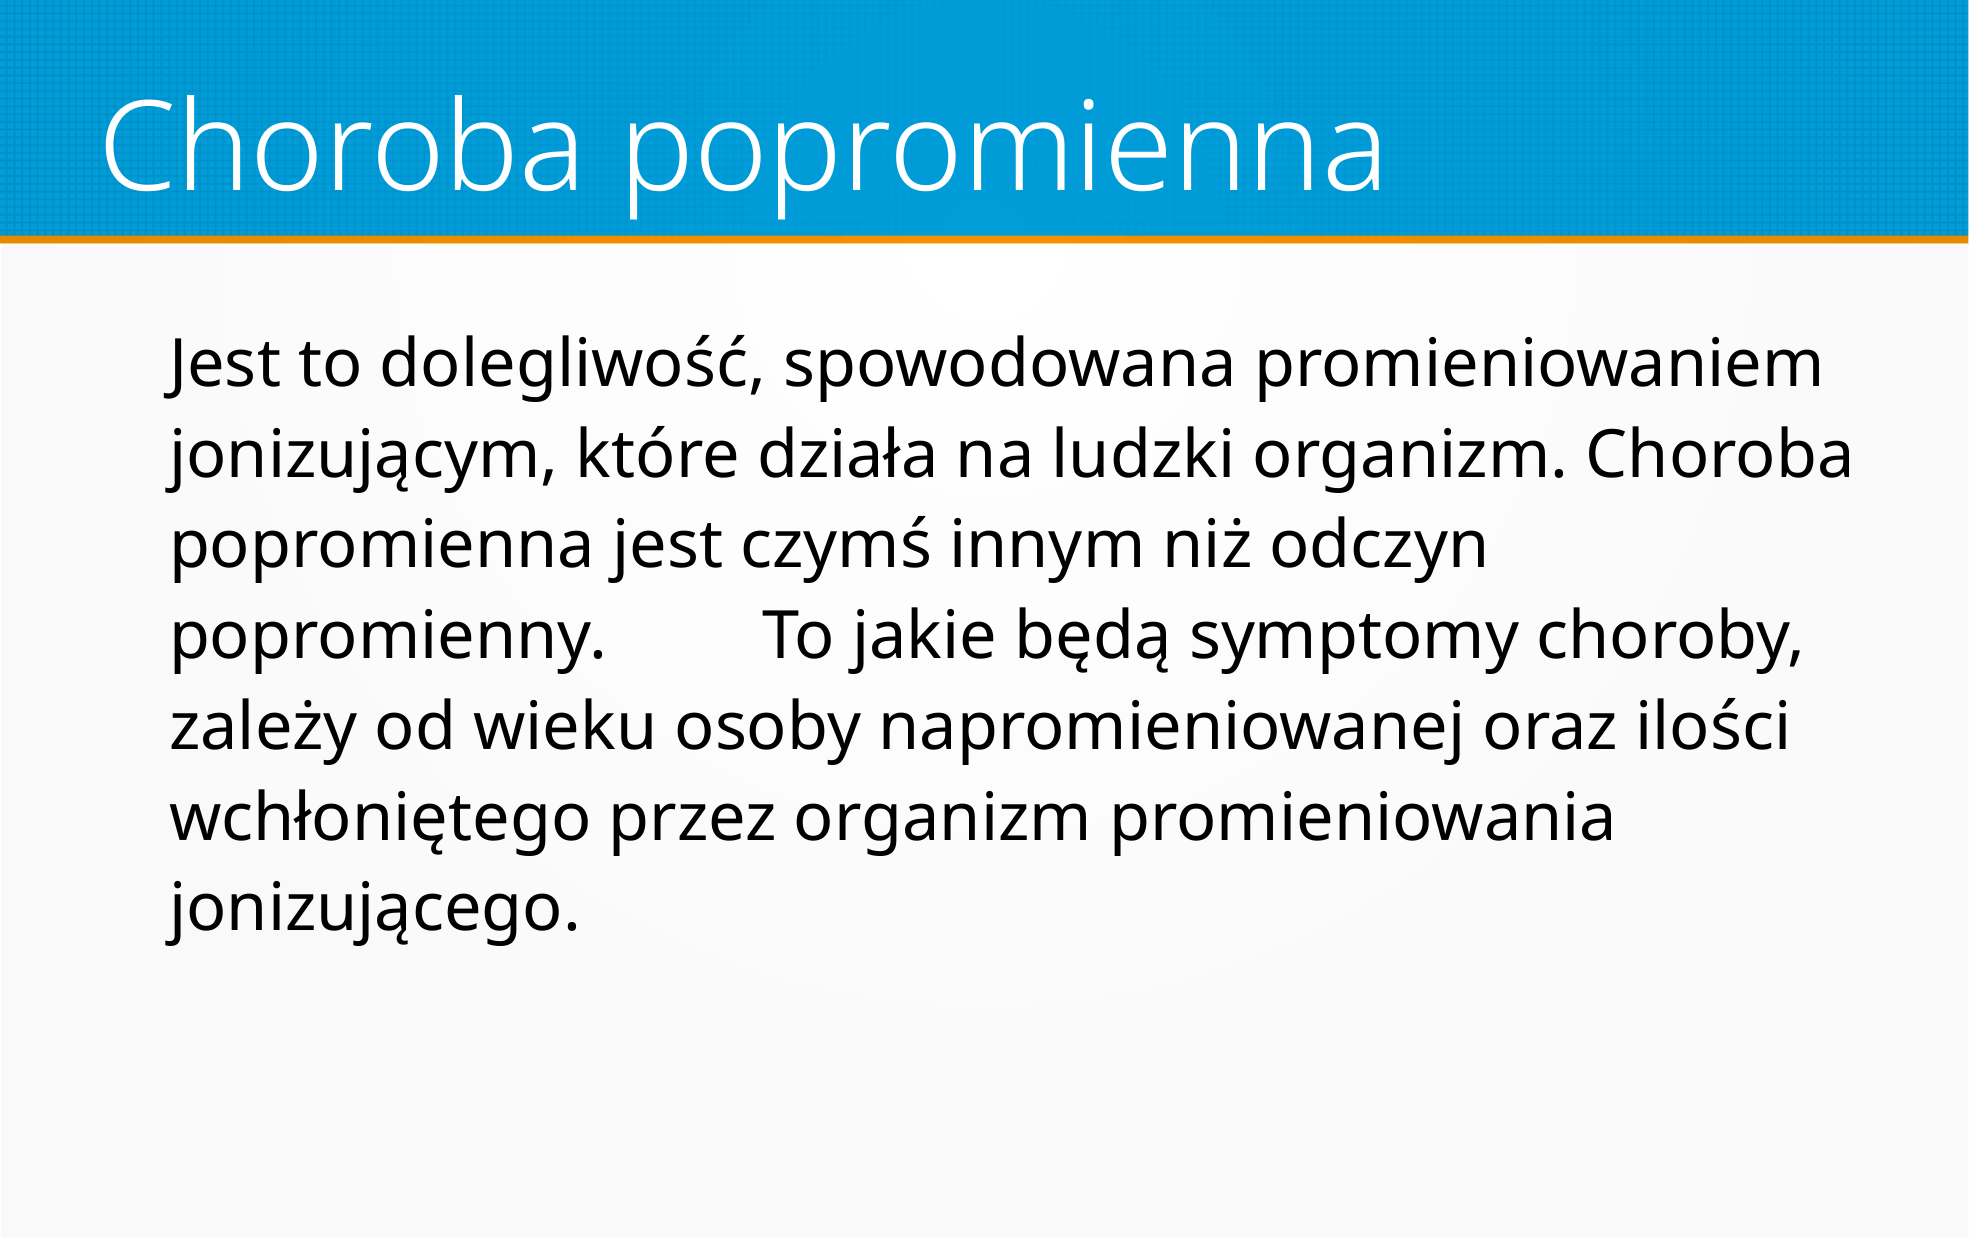

# Choroba popromienna
Jest to dolegliwość, spowodowana promieniowaniem jonizującym, które działa na ludzki organizm. Choroba popromienna jest czymś innym niż odczyn popromienny. To jakie będą symptomy choroby, zależy od wieku osoby napromieniowanej oraz ilości wchłoniętego przez organizm promieniowania jonizującego.